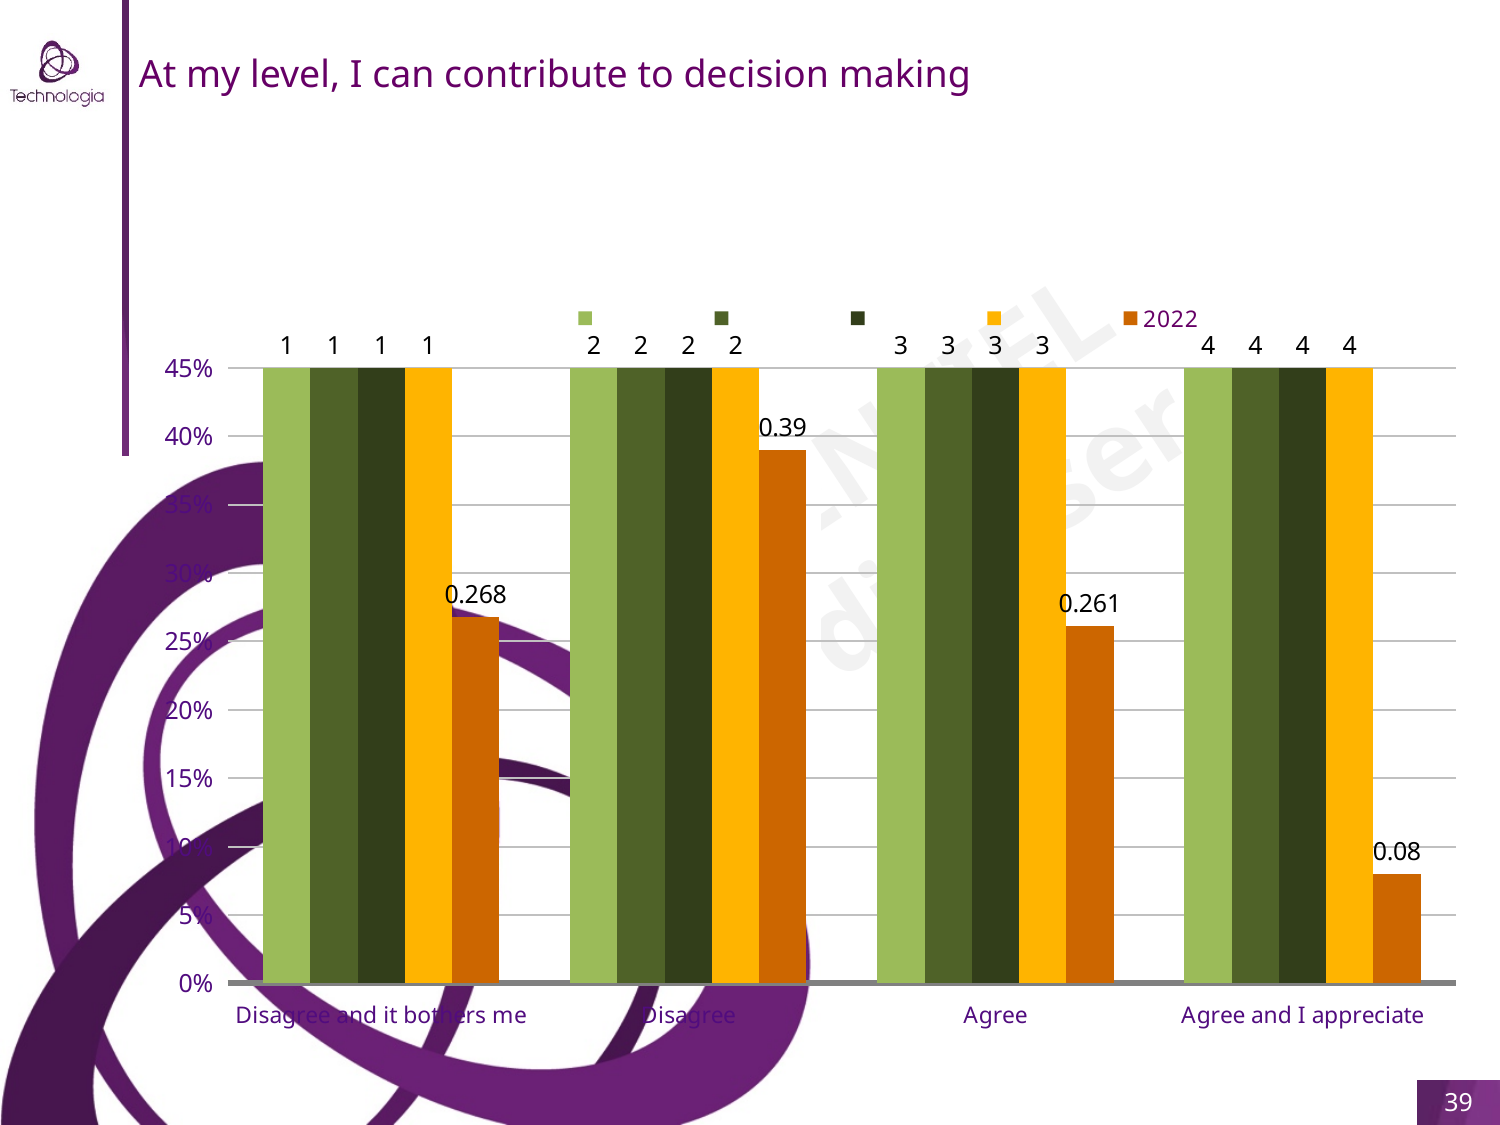

# At my level, I can contribute to decision making
[unsupported chart]